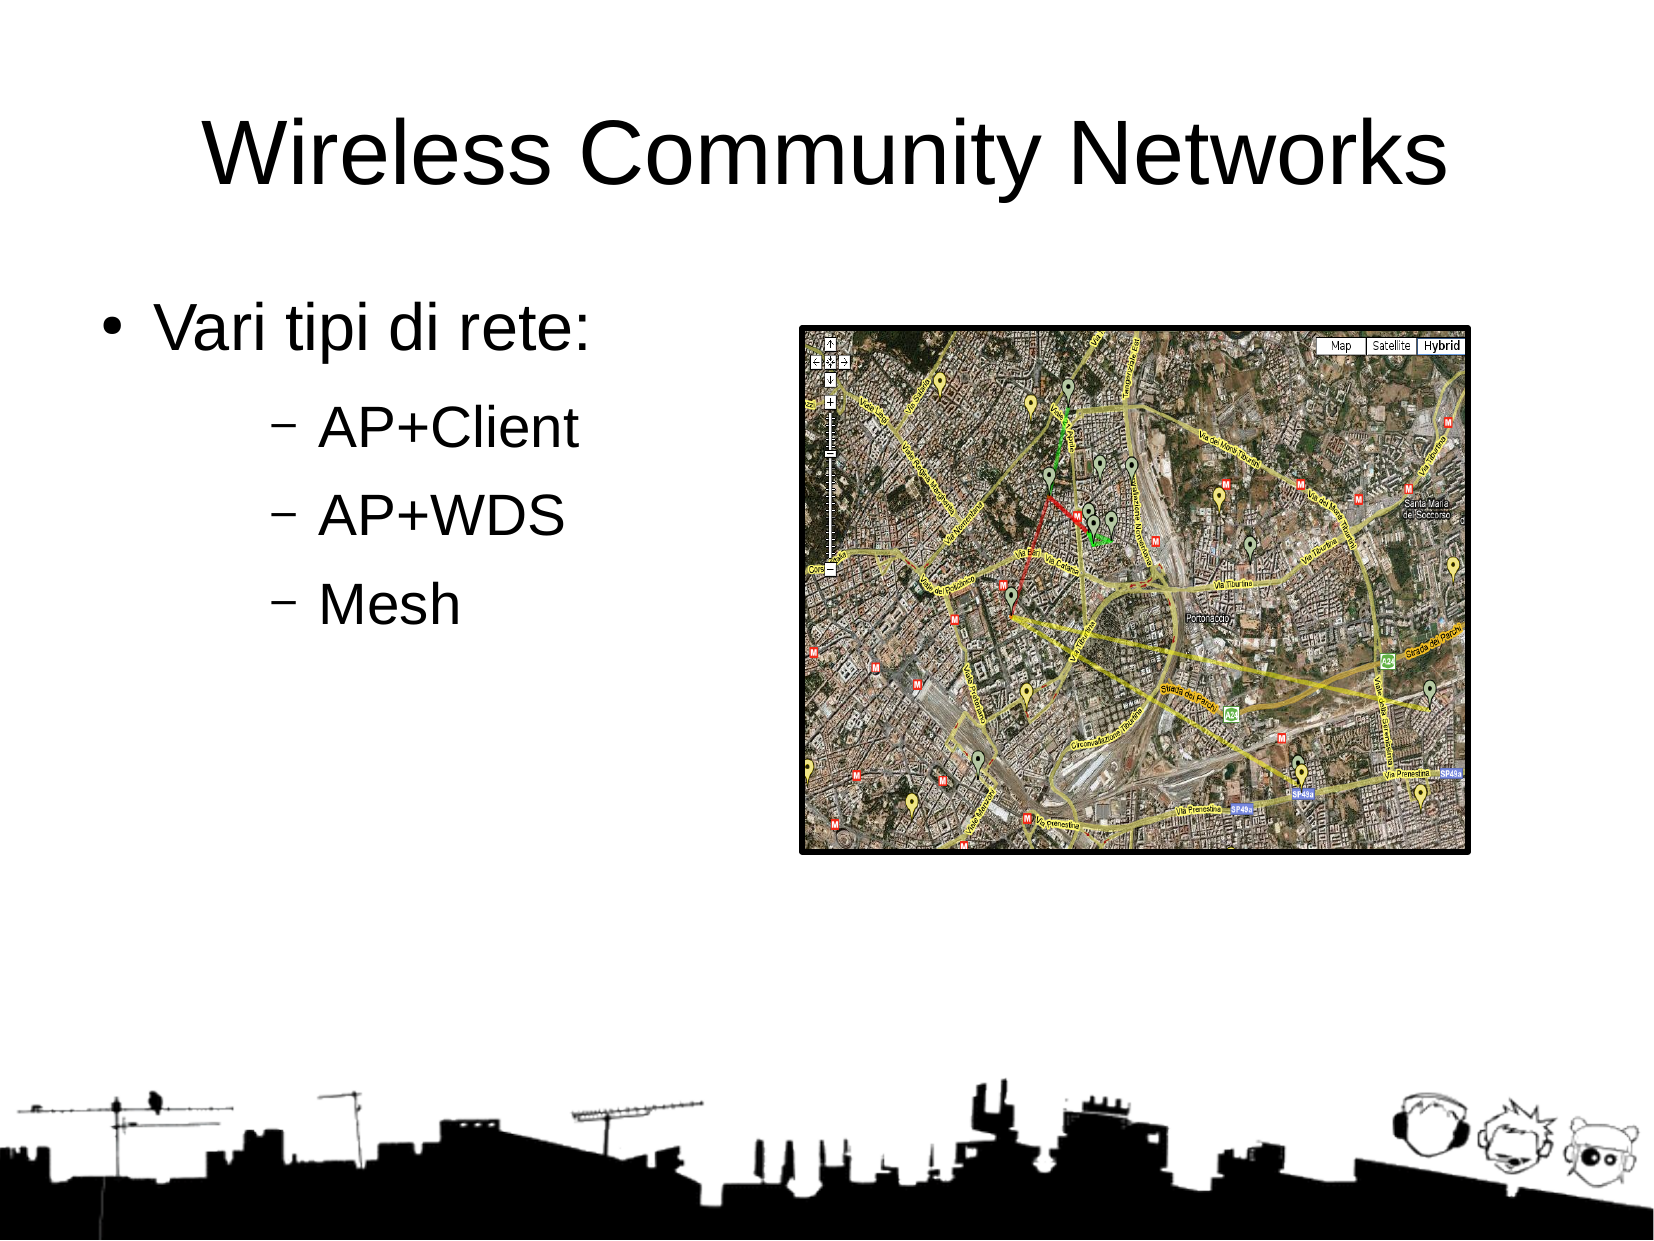

# Wireless Community Networks
Vari tipi di rete:
AP+Client
AP+WDS
Mesh